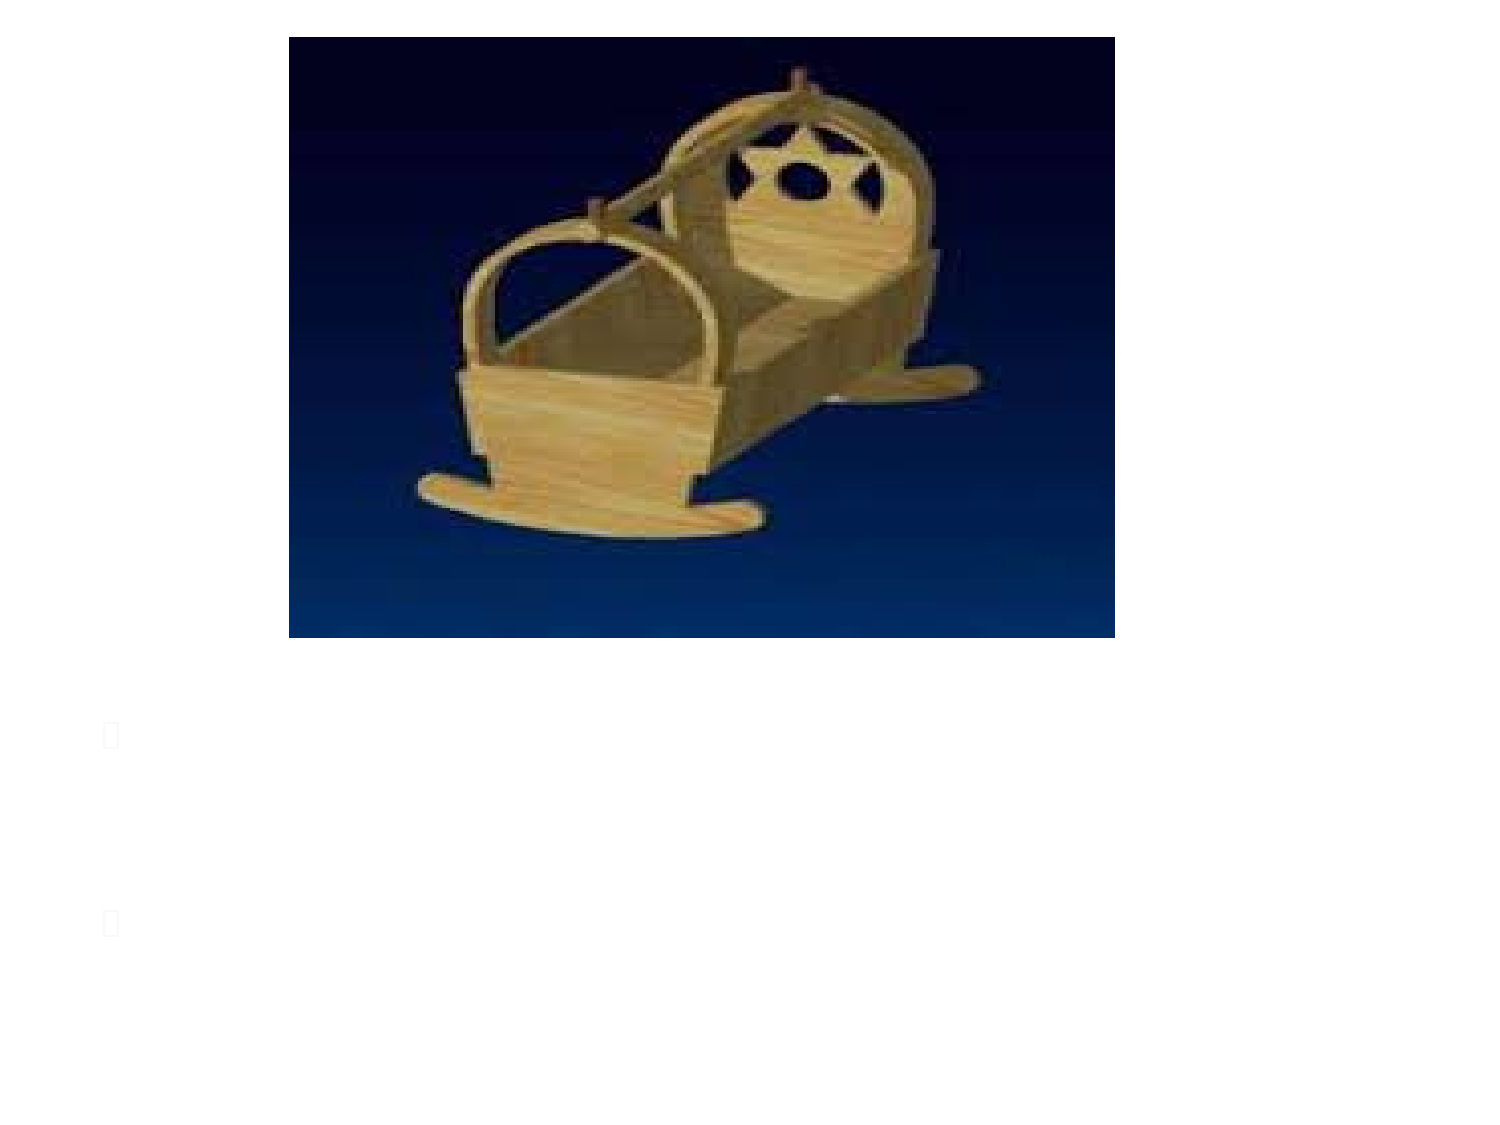

#
Ninullat jane kenge qe nenat ua kendojne femijeve kur jan te vegjel per ti vu ne gjum.
Secila ninulle fillon me fjalen Nina –nana mori bije ose bir…Nena ndihet shume e lumtur me foshnjen e saj ne krah. .
 
. Nena e krahason vajzen me gonxhen e trendafilit, me lulen e sheges, me mollen kurse djalin me pellumbin, yllin.
Prandaj keto kenge quhen kenge familjare sepse kendohen ne familje dhe do te kendohen gjithmone sepse jan edhe pjes e tradites sone shqiptare…
..
Duke kenduar nena ndihet shum e gezuar dhe I uron vajzes apo djalit te rriten te behen te lumtur e te gezuar……………..